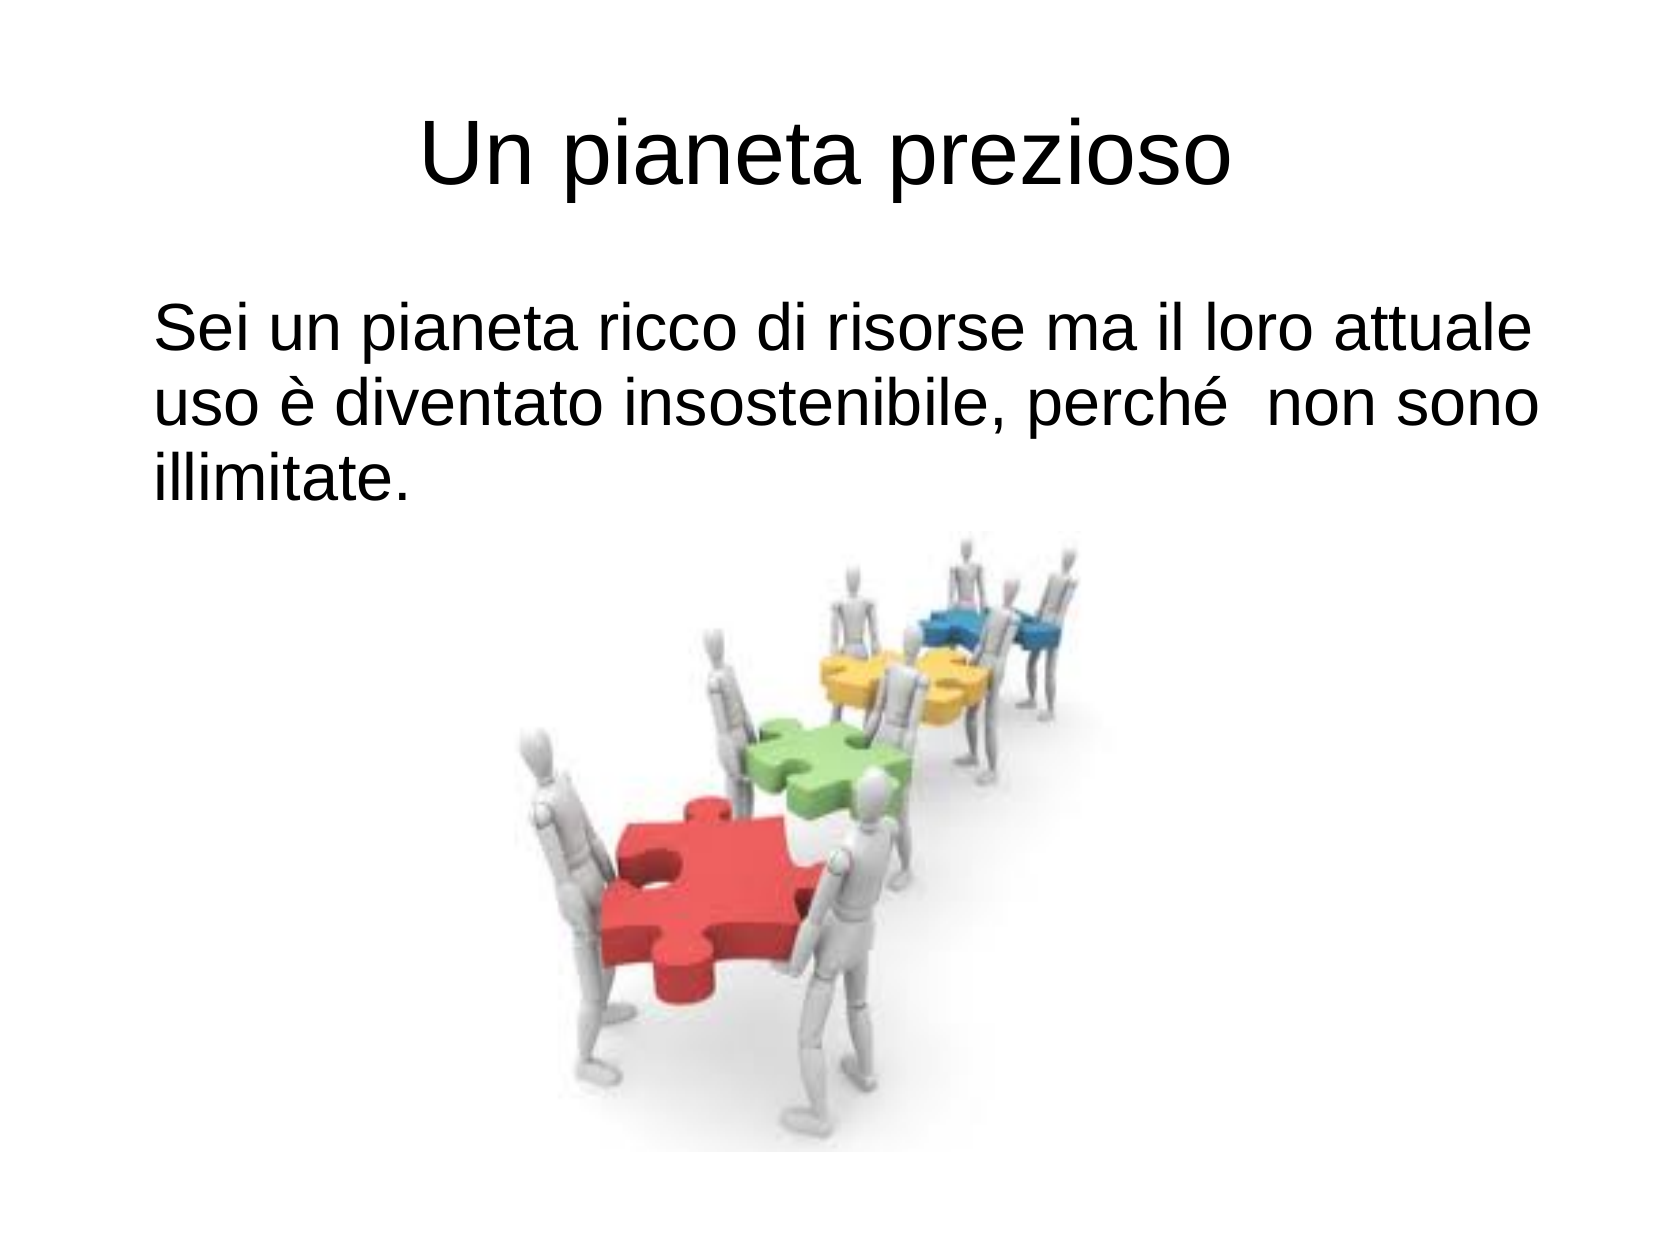

# Un pianeta prezioso
Sei un pianeta ricco di risorse ma il loro attuale uso è diventato insostenibile, perché non sono illimitate.